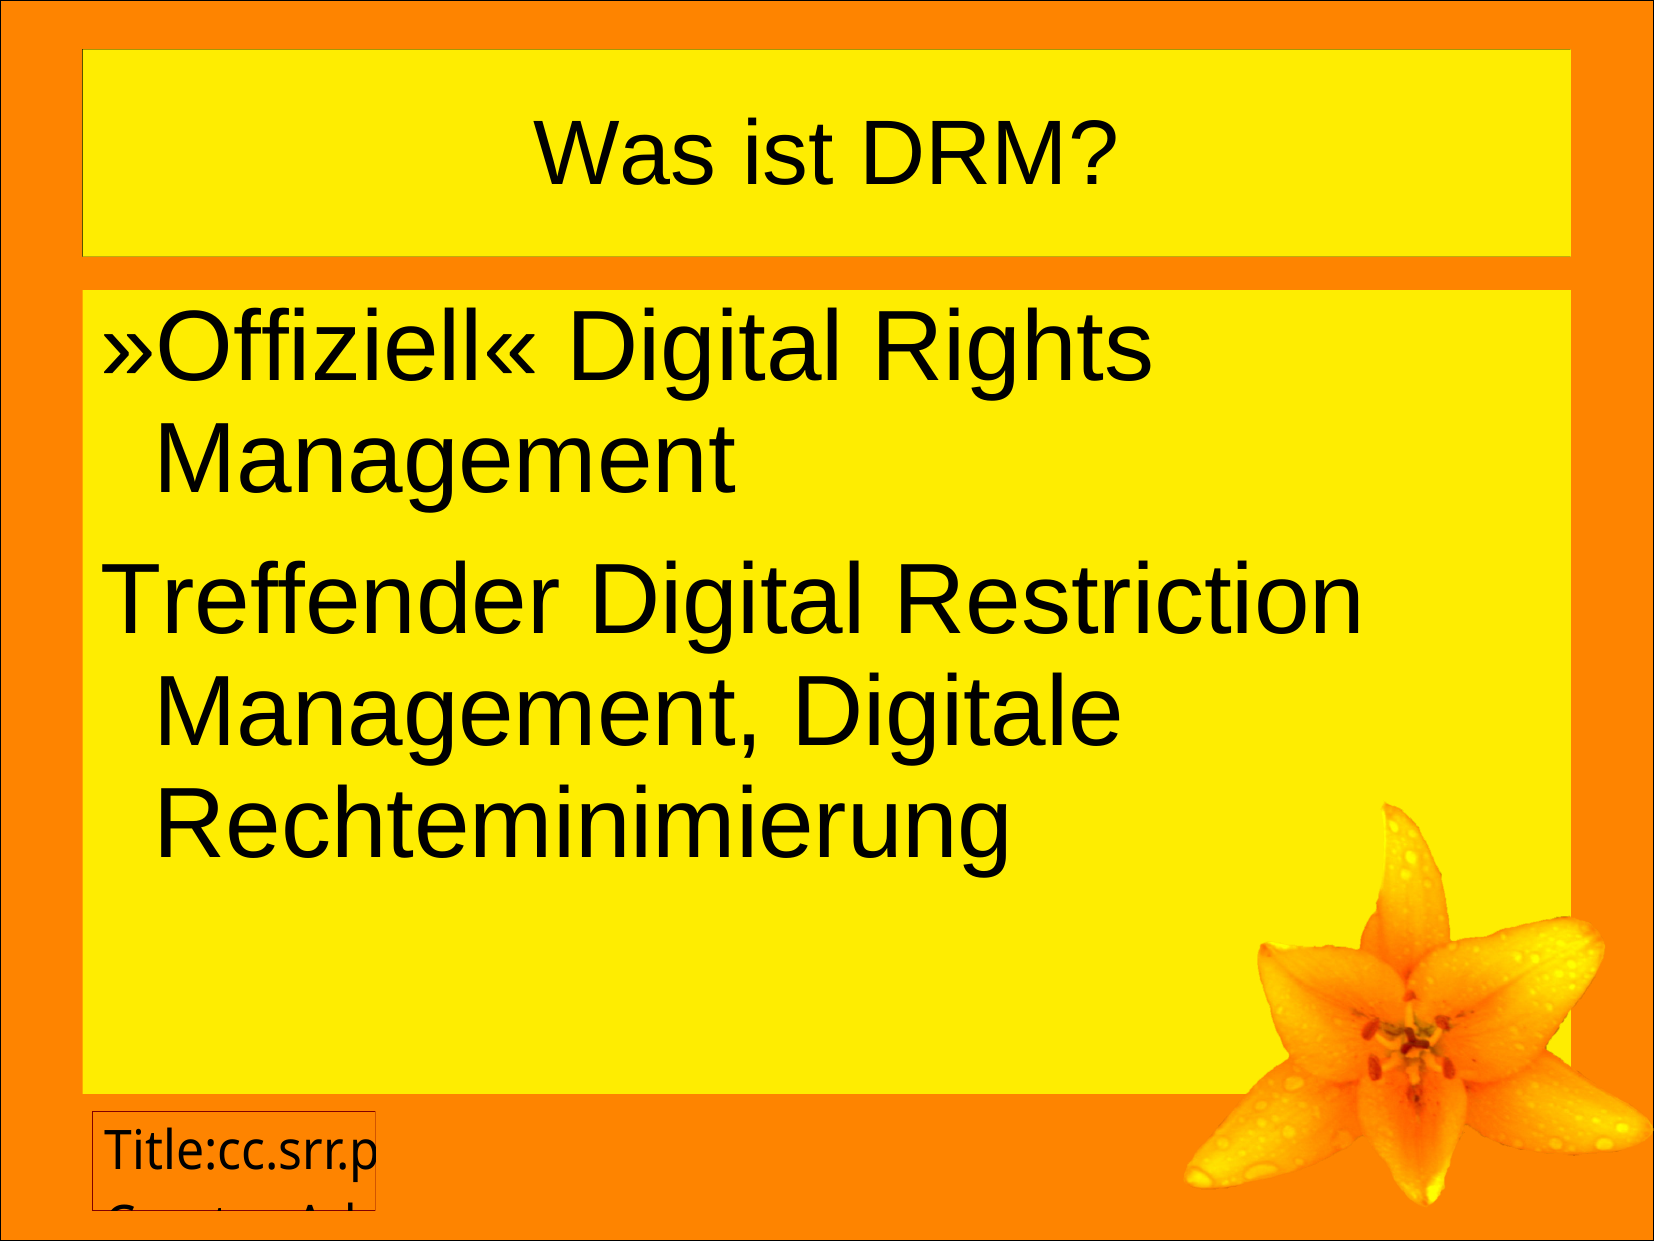

# Was ist DRM?
»Offiziell« Digital Rights Management
Treffender Digital Restriction Management, Digitale Rechteminimierung